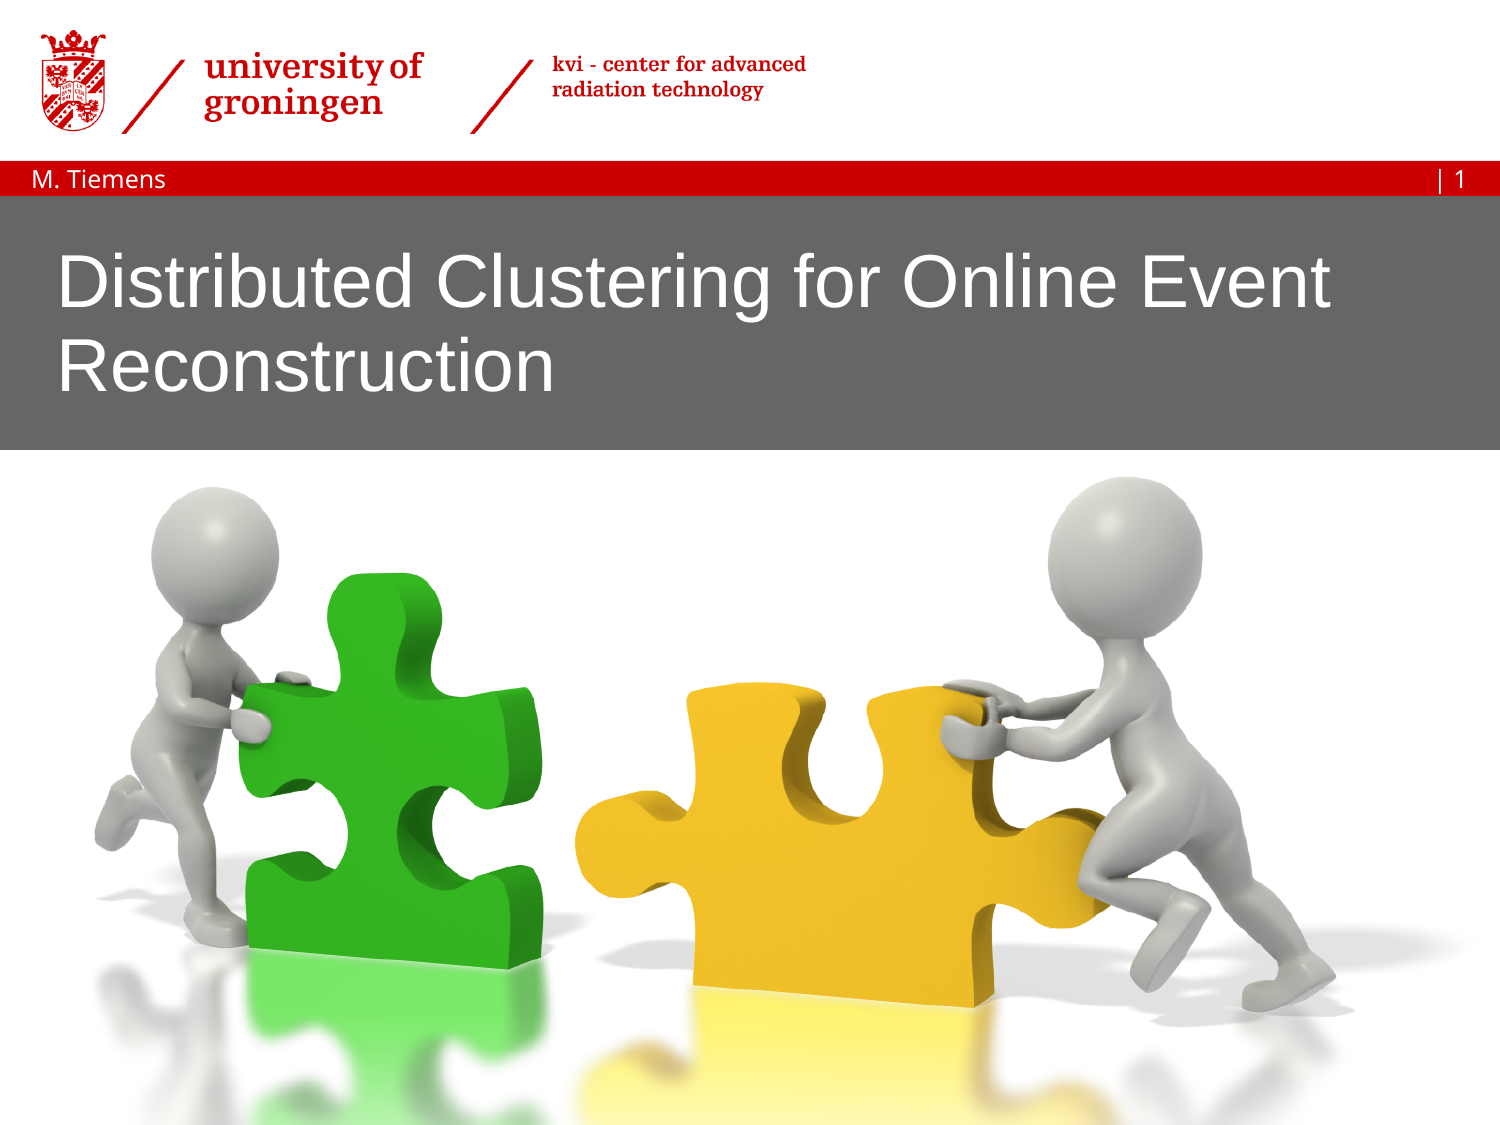

M. Tiemens
 Distributed Clustering for Online Event
 Reconstruction